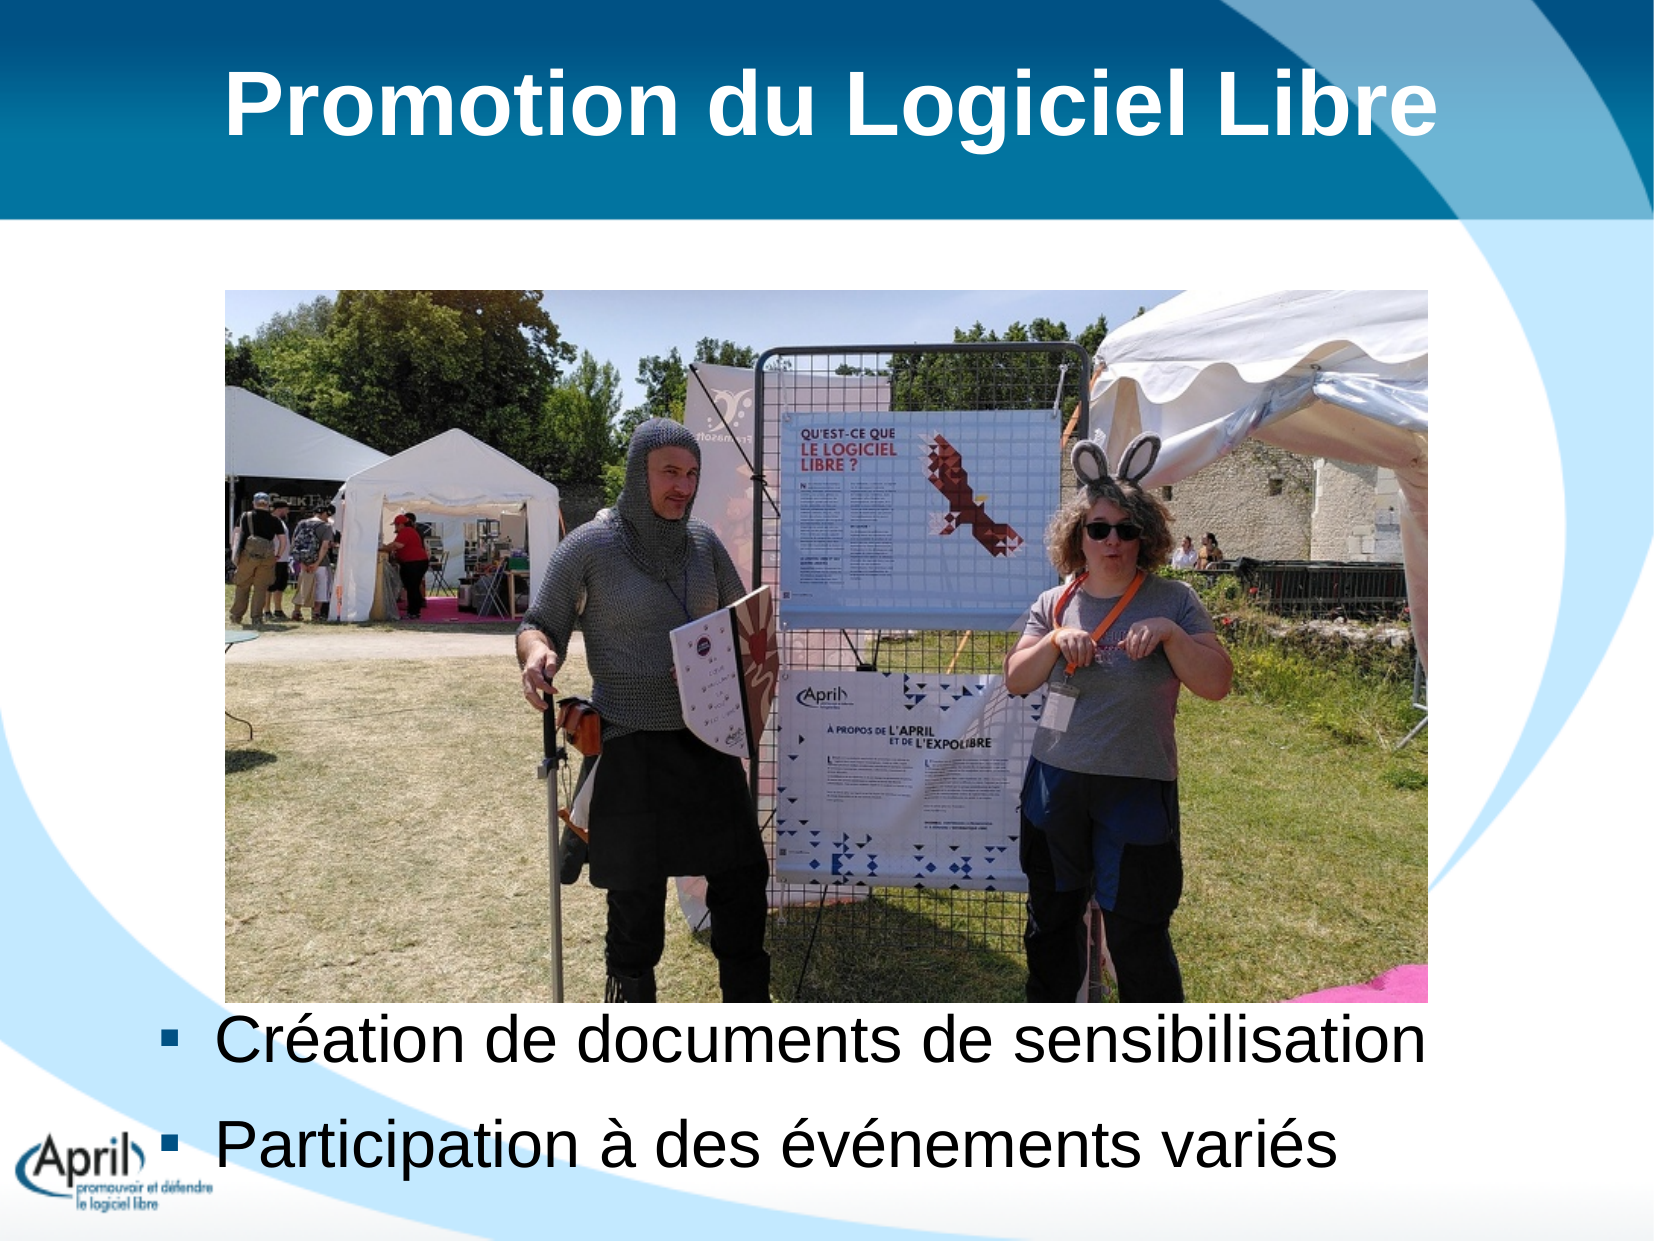

# Promotion du Logiciel Libre
Création de documents de sensibilisation
Participation à des événements variés